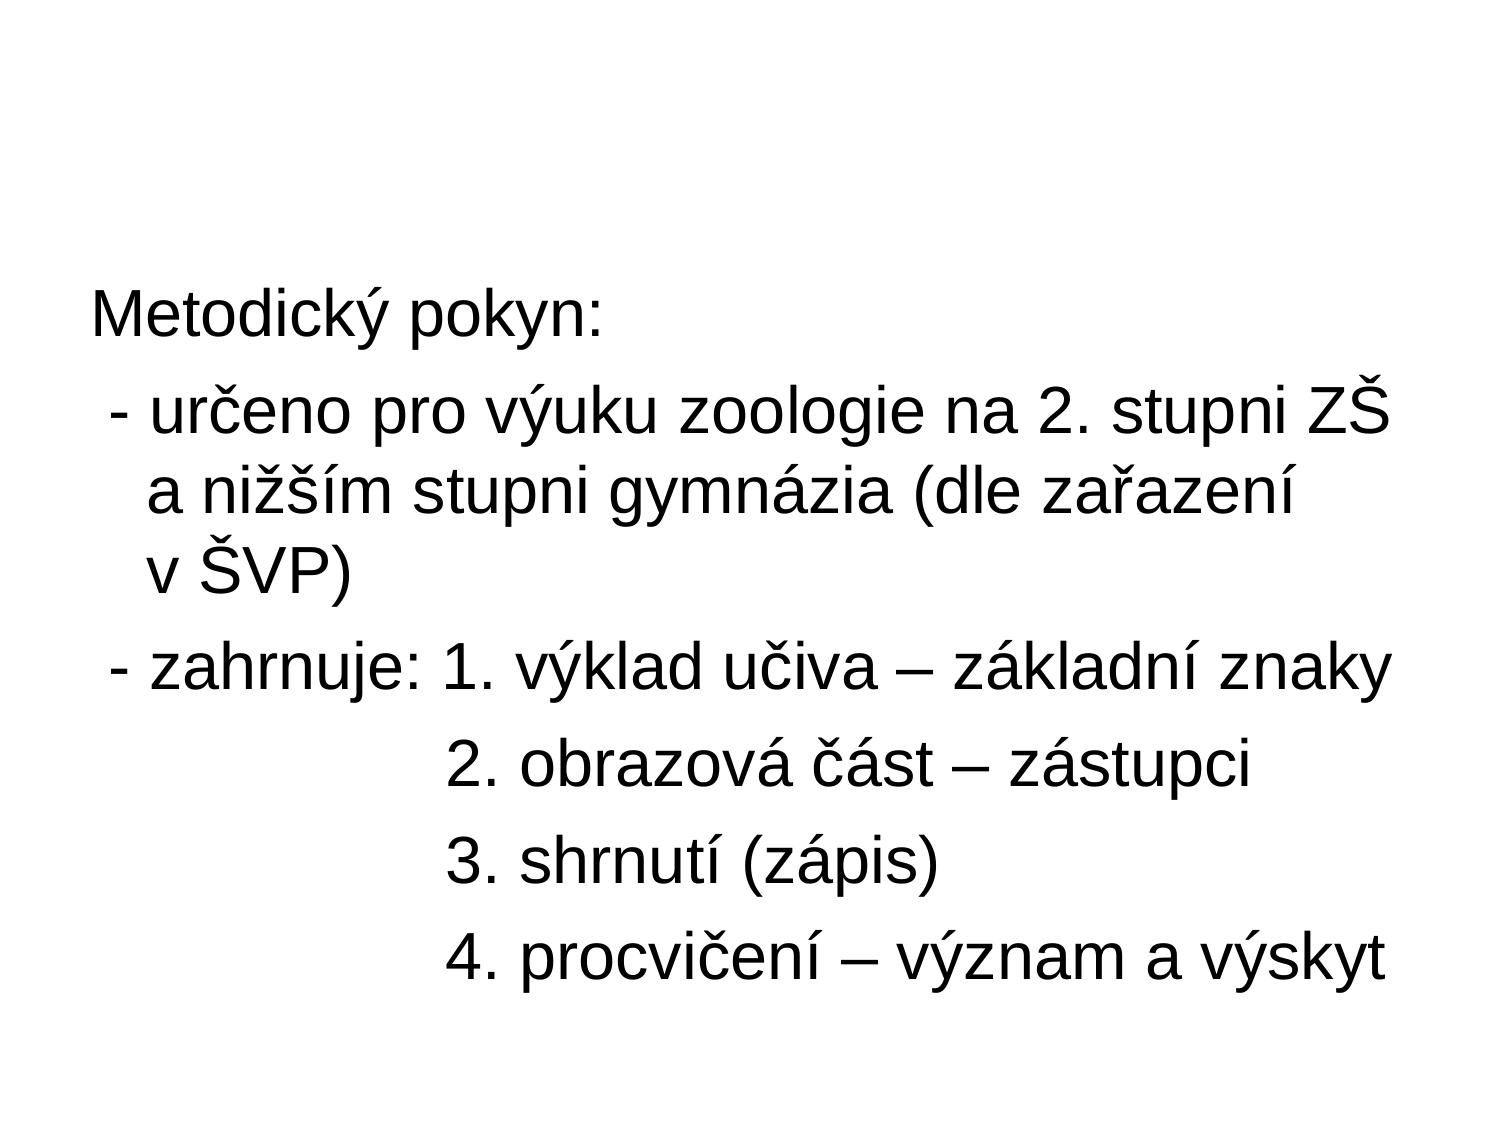

# Metodický pokyn:
 - určeno pro výuku zoologie na 2. stupni ZŠ a nižším stupni gymnázia (dle zařazení
v ŠVP)
 - zahrnuje: 1. výklad učiva – základní znaky
			 2. obrazová část – zástupci
			 3. shrnutí (zápis)
			 4. procvičení – význam a výskyt